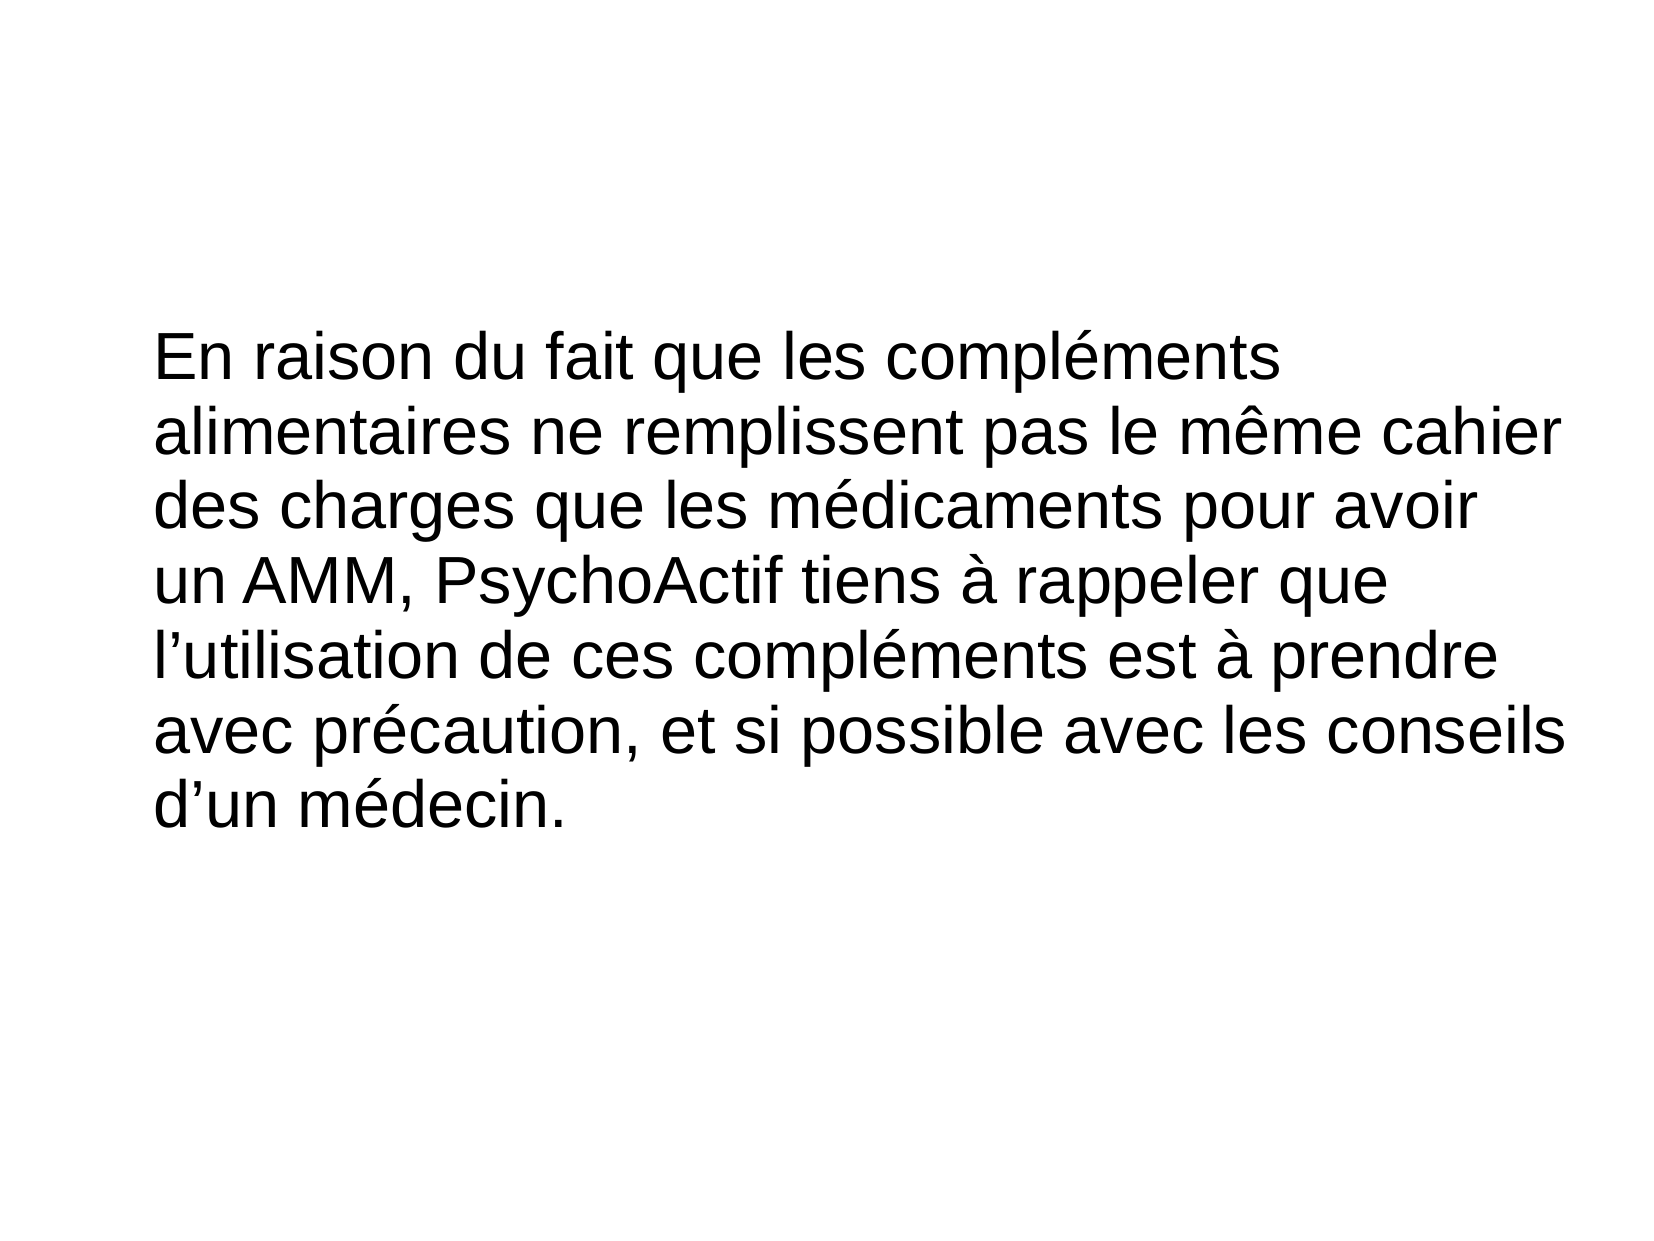

# En raison du fait que les compléments alimentaires ne remplissent pas le même cahier des charges que les médicaments pour avoir un AMM, PsychoActif tiens à rappeler que l’utilisation de ces compléments est à prendre avec précaution, et si possible avec les conseils d’un médecin.